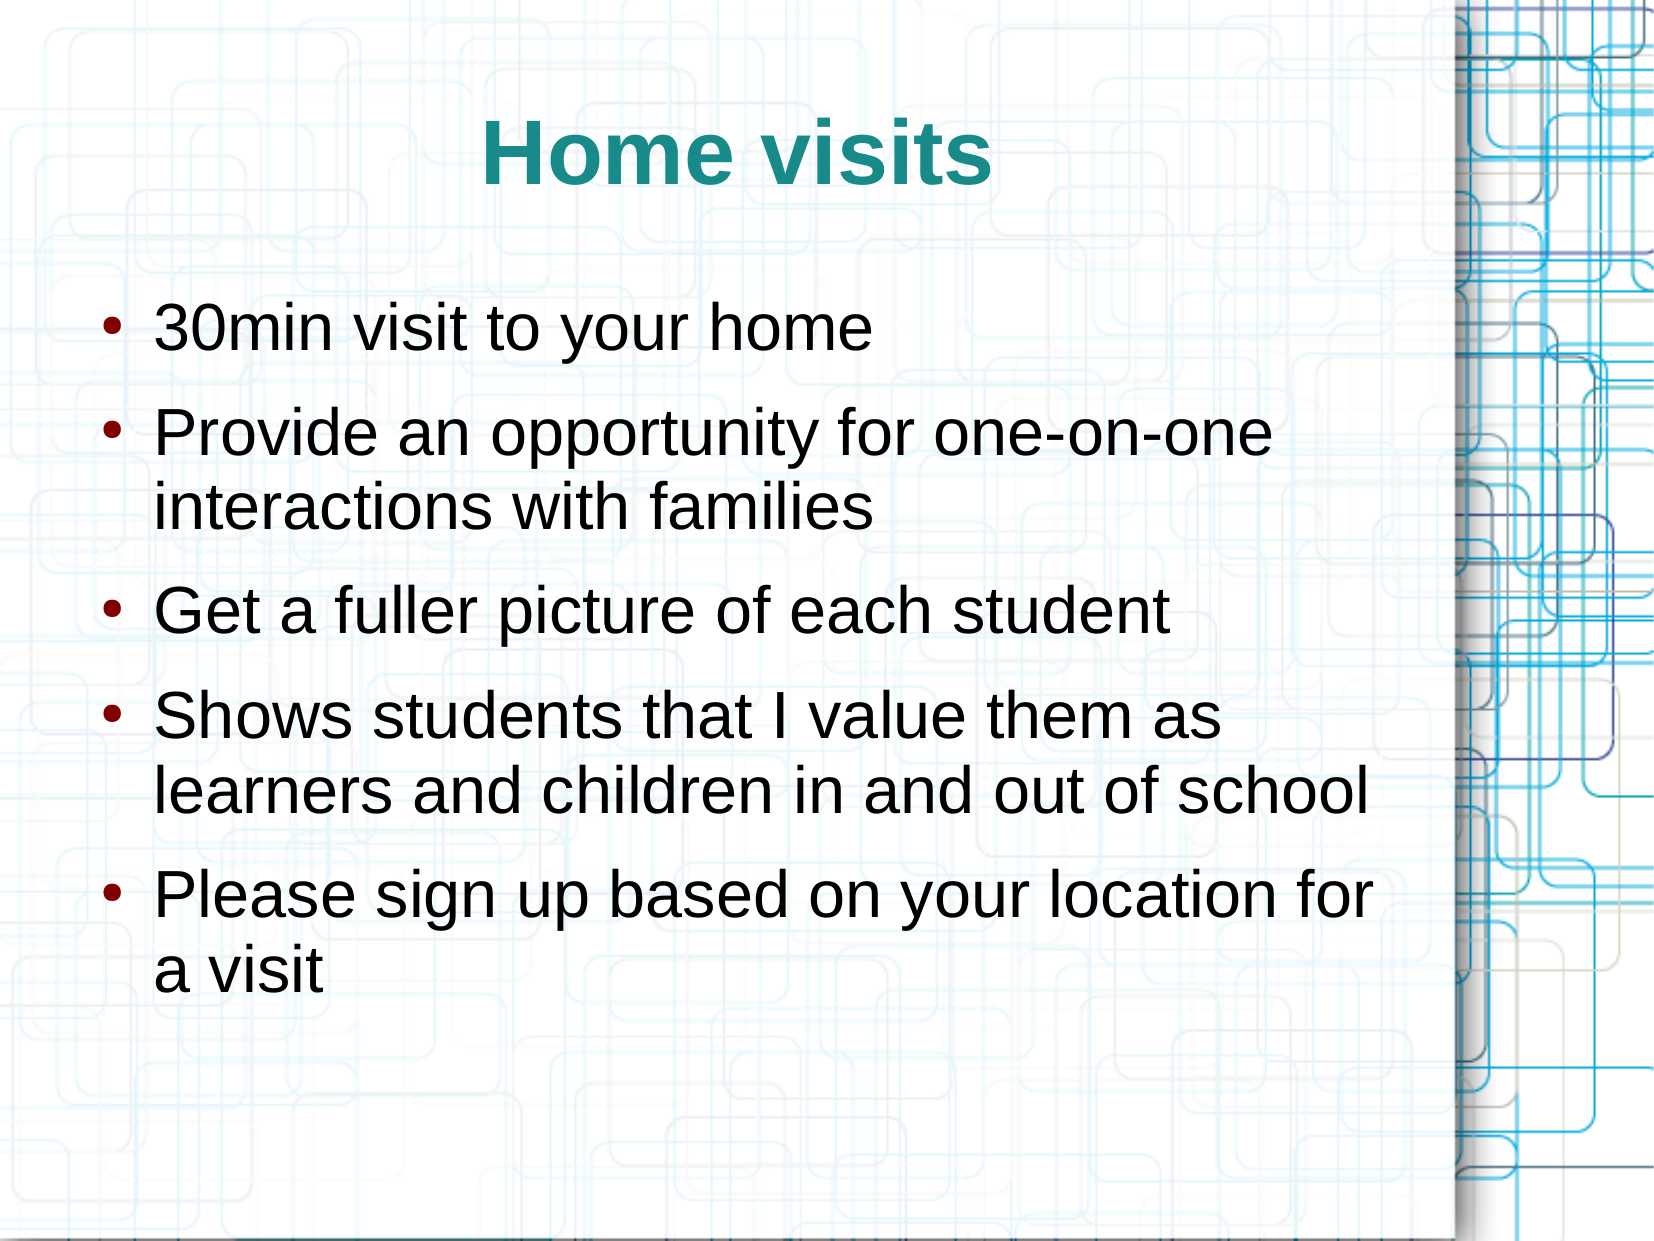

# Home visits
30min visit to your home
Provide an opportunity for one-on-one interactions with families
Get a fuller picture of each student
Shows students that I value them as learners and children in and out of school
Please sign up based on your location for a visit